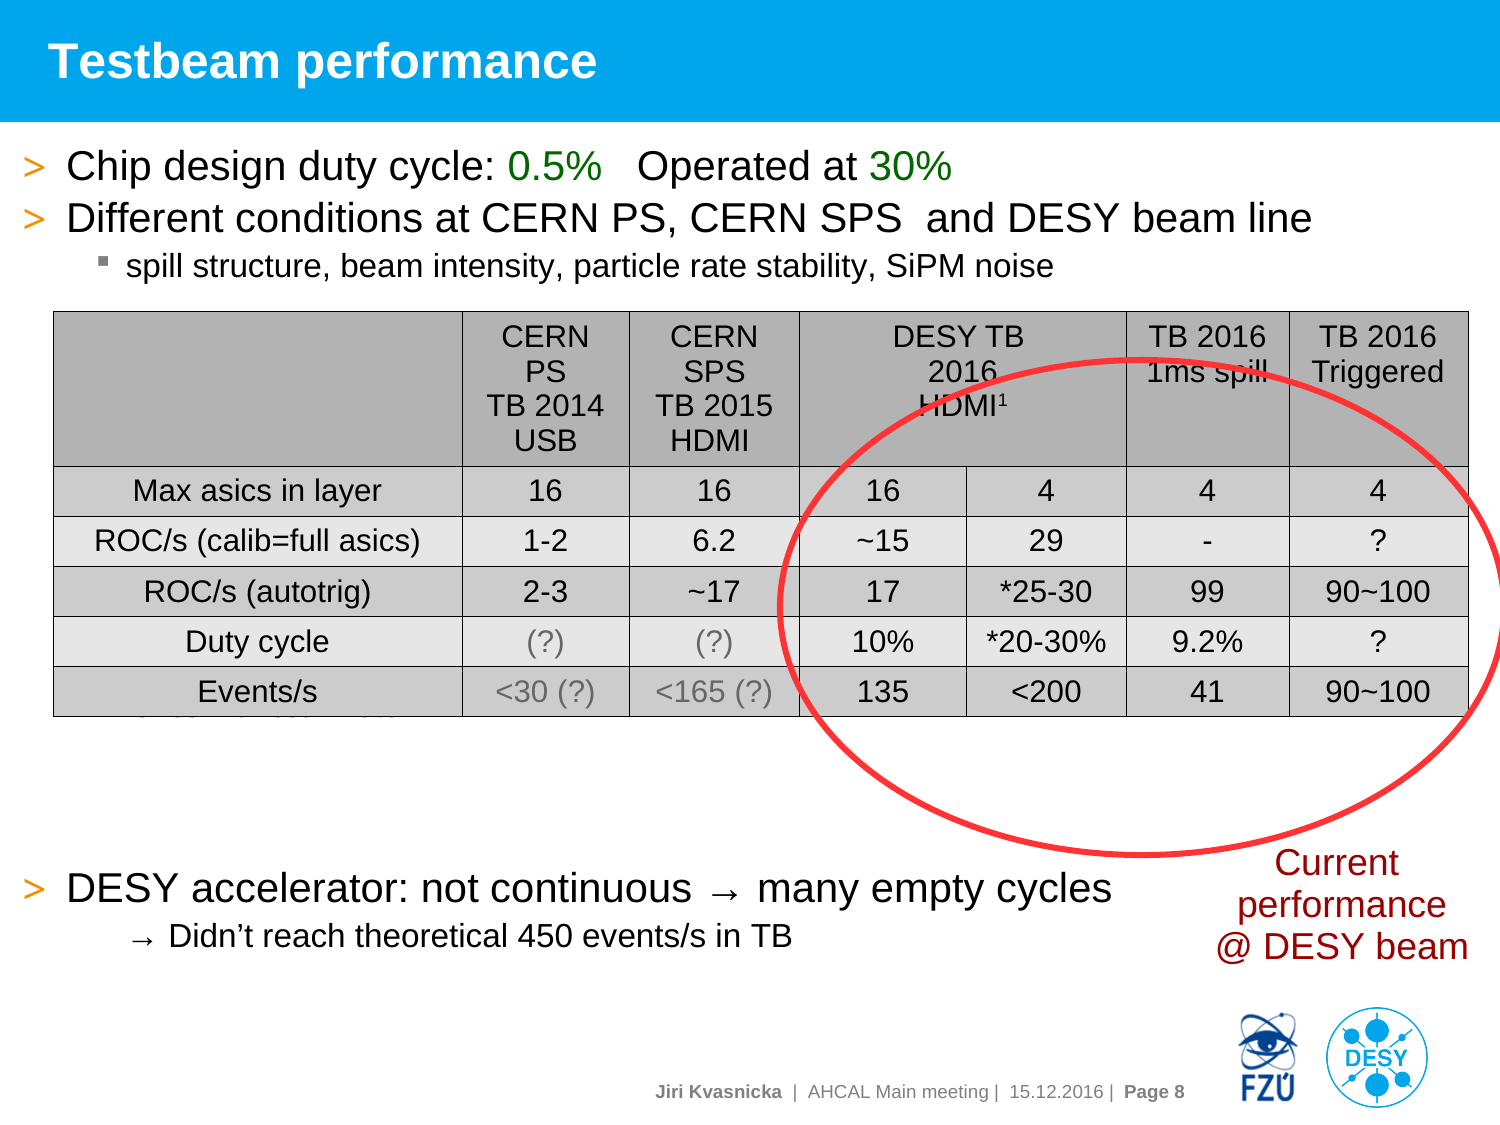

# Testbeam performance
Chip design duty cycle: 0.5% Operated at 30%
Different conditions at CERN PS, CERN SPS and DESY beam line
spill structure, beam intensity, particle rate stability, SiPM noise
DESY accelerator: not continuous → many empty cycles
→ Didn’t reach theoretical 450 events/s in TB
| | CERN PS TB 2014 USB | CERN SPS TB 2015 HDMI | DESY TB 2016 HDMI1 | | TB 2016 1ms spill | TB 2016 Triggered |
| --- | --- | --- | --- | --- | --- | --- |
| Max asics in layer | 16 | 16 | 16 | 4 | 4 | 4 |
| ROC/s (calib=full asics) | 1-2 | 6.2 | ~15 | 29 | - | ? |
| ROC/s (autotrig) | 2-3 | ~17 | 17 | \*25-30 | 99 | 90~100 |
| Duty cycle | (?) | (?) | 10% | \*20-30% | 9.2% | ? |
| Events/s | <30 (?) | <165 (?) | 135 | <200 | 41 | 90~100 |
1 DIF speedup since Oct 2015
* varies with beam rate
Current
performance
@ DESY beam